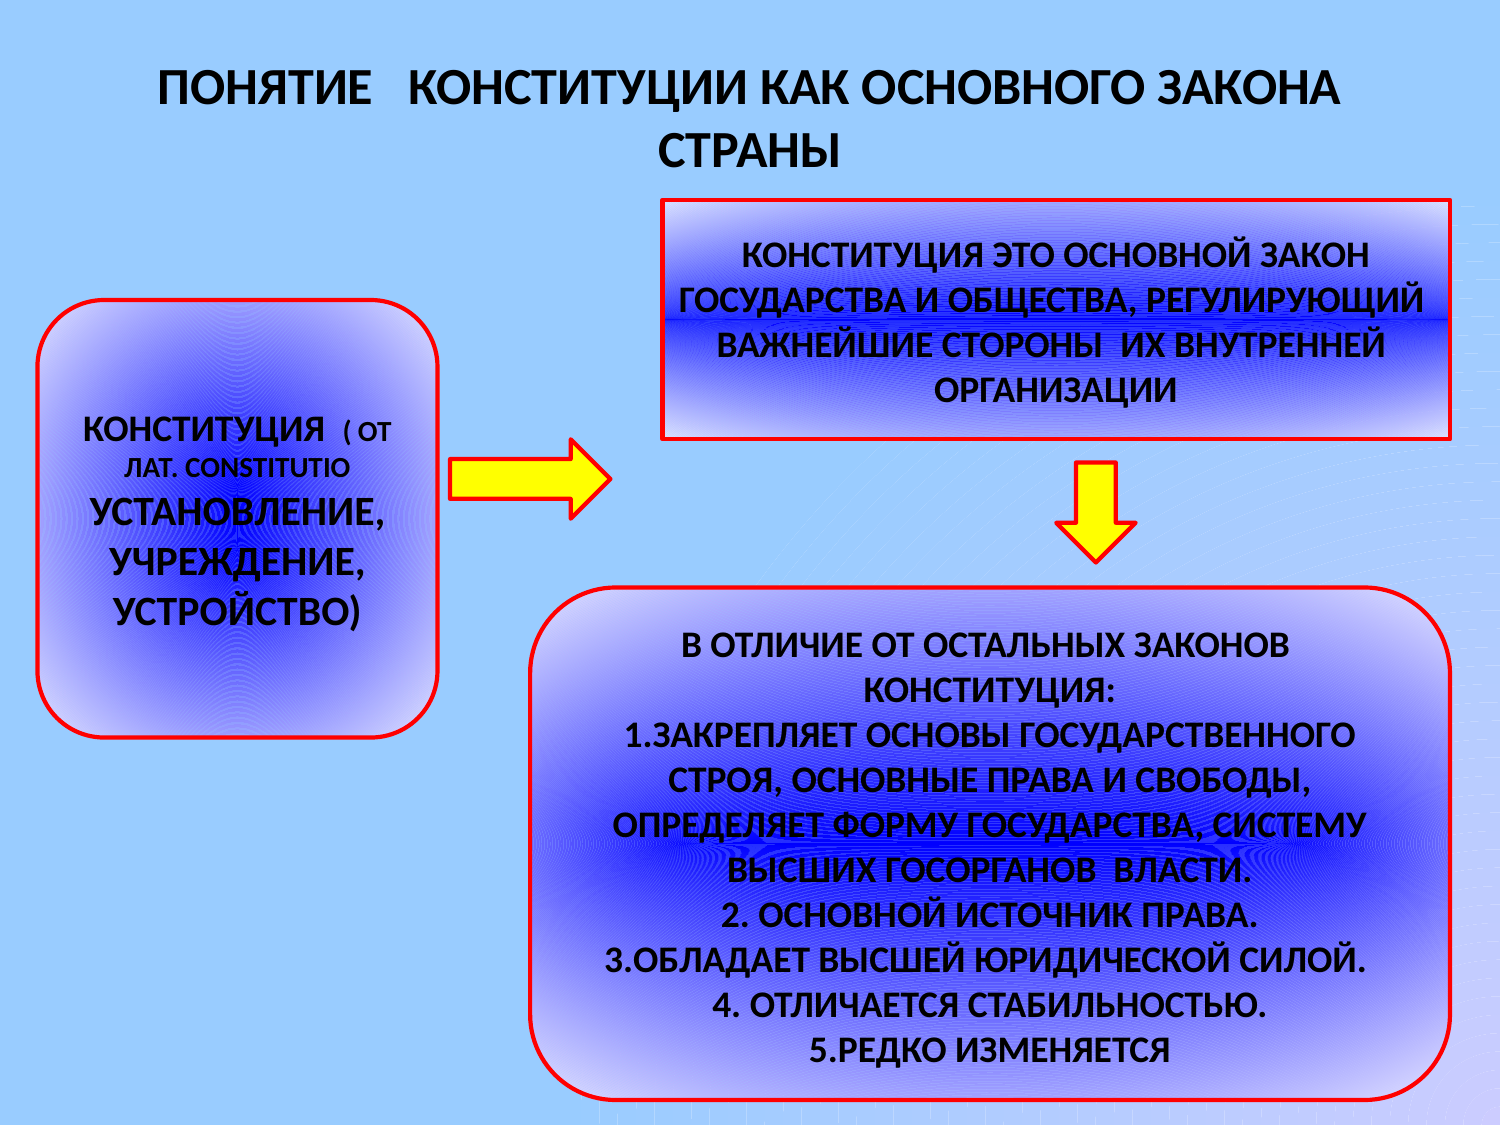

# ПОНЯТИЕ КОНСТИТУЦИИ КАК ОСНОВНОГО ЗАКОНА СТРАНЫ
КОНСТИТУЦИЯ ЭТО ОСНОВНОЙ ЗАКОН ГОСУДАРСТВА И ОБЩЕСТВА, РЕГУЛИРУЮЩИЙ ВАЖНЕЙШИЕ СТОРОНЫ ИХ ВНУТРЕННЕЙ ОРГАНИЗАЦИИ
КОНСТИТУЦИЯ ( ОТ ЛАТ. CONSTITUTIO
УСТАНОВЛЕНИЕ, УЧРЕЖДЕНИЕ, УСТРОЙСТВО)
В ОТЛИЧИЕ ОТ ОСТАЛЬНЫХ ЗАКОНОВ КОНСТИТУЦИЯ:
1.ЗАКРЕПЛЯЕТ ОСНОВЫ ГОСУДАРСТВЕННОГО СТРОЯ, ОСНОВНЫЕ ПРАВА И СВОБОДЫ, ОПРЕДЕЛЯЕТ ФОРМУ ГОСУДАРСТВА, СИСТЕМУ ВЫСШИХ ГОСОРГАНОВ ВЛАСТИ.
2. ОСНОВНОЙ ИСТОЧНИК ПРАВА.
3.ОБЛАДАЕТ ВЫСШЕЙ ЮРИДИЧЕСКОЙ СИЛОЙ.
4. ОТЛИЧАЕТСЯ СТАБИЛЬНОСТЬЮ.
5.РЕДКО ИЗМЕНЯЕТСЯ